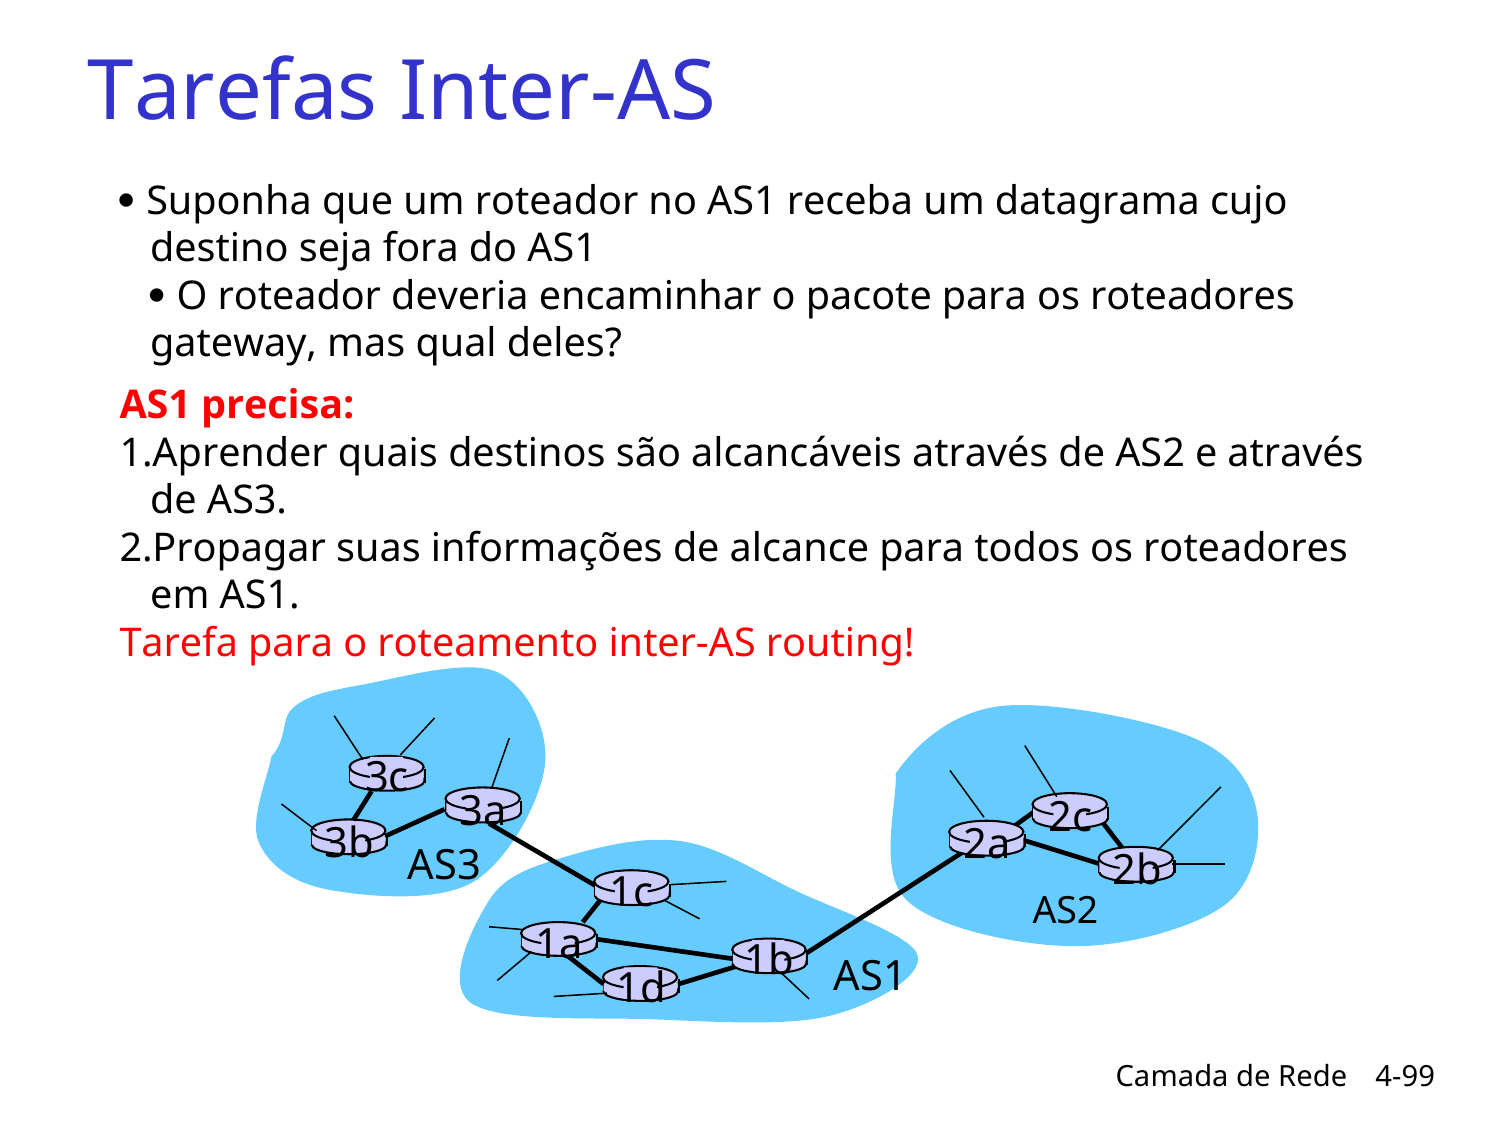

Tarefas Inter-AS
 Suponha que um roteador no AS1 receba um datagrama cujo destino seja fora do AS1
	 O roteador deveria encaminhar o pacote para os roteadores gateway, mas qual deles?
AS1 precisa:
1.Aprender quais destinos são alcancáveis através de AS2 e através de AS3.
2.Propagar suas informações de alcance para todos os roteadores em AS1.
Tarefa para o roteamento inter-AS routing!
3c
3a
2c
3b
2a
AS3
2b
1c
AS2
1a
1b
AS1
1d
Camada de Rede